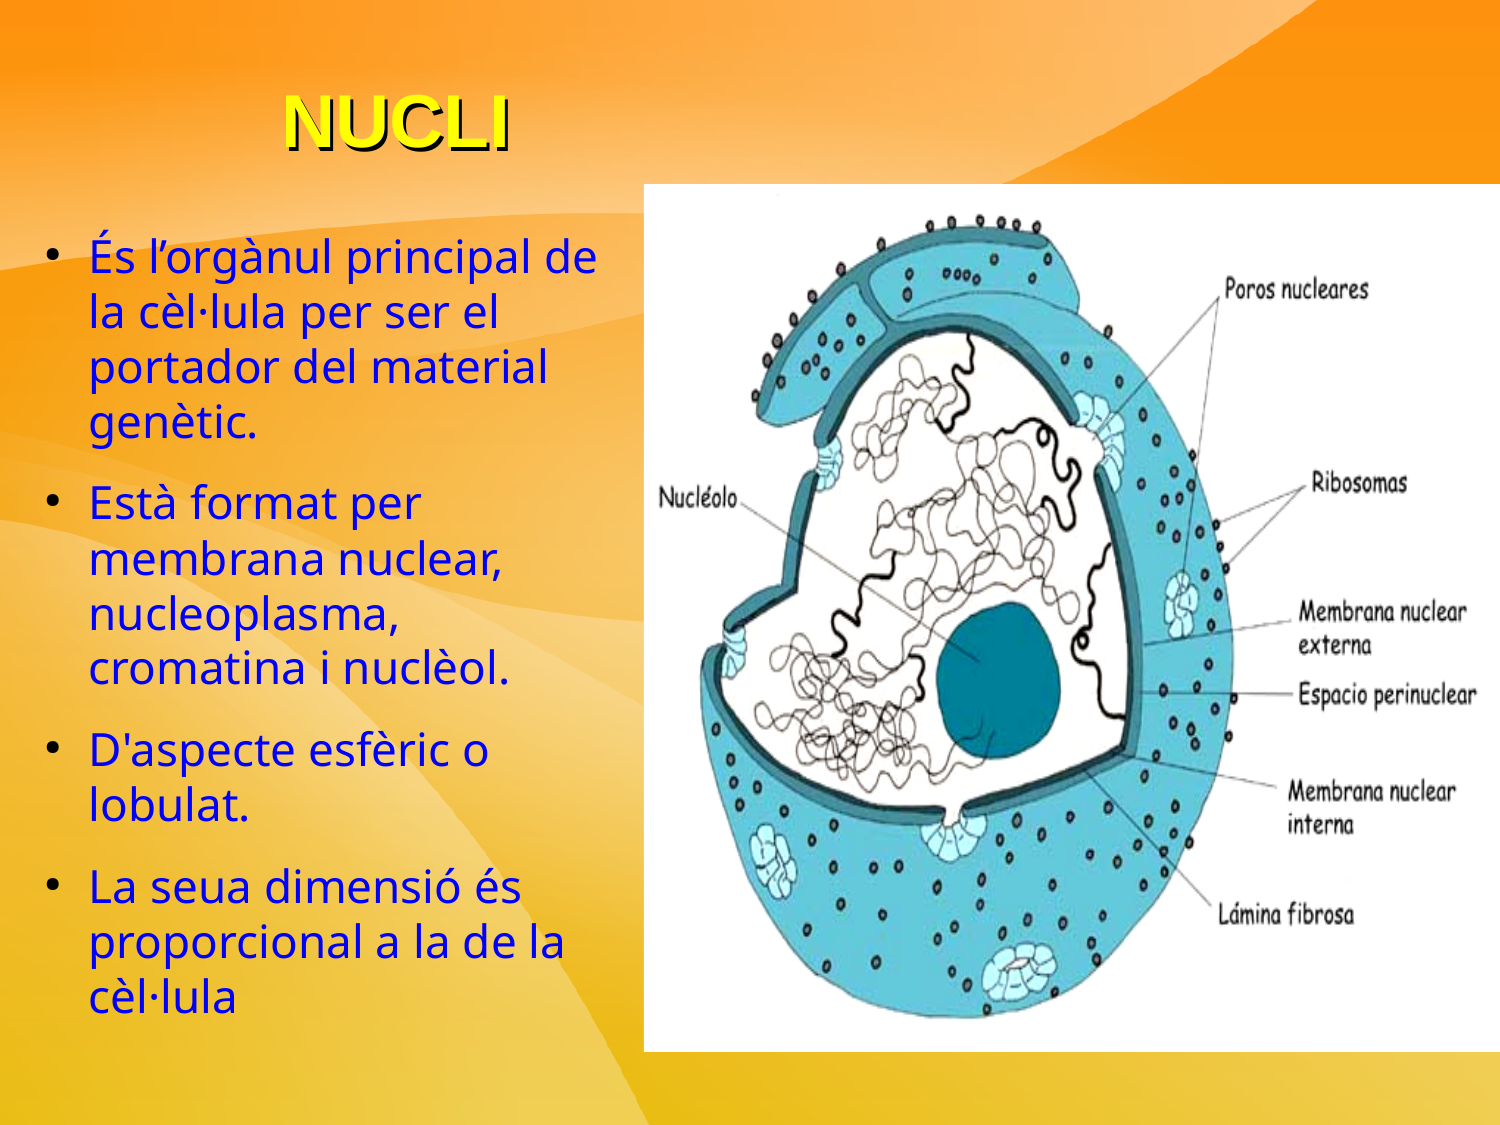

# NUCLI
És l’orgànul principal de la cèl·lula per ser el portador del material genètic.
Està format per membrana nuclear, nucleoplasma, cromatina i nuclèol.
D'aspecte esfèric o lobulat.
La seua dimensió és proporcional a la de la cèl·lula